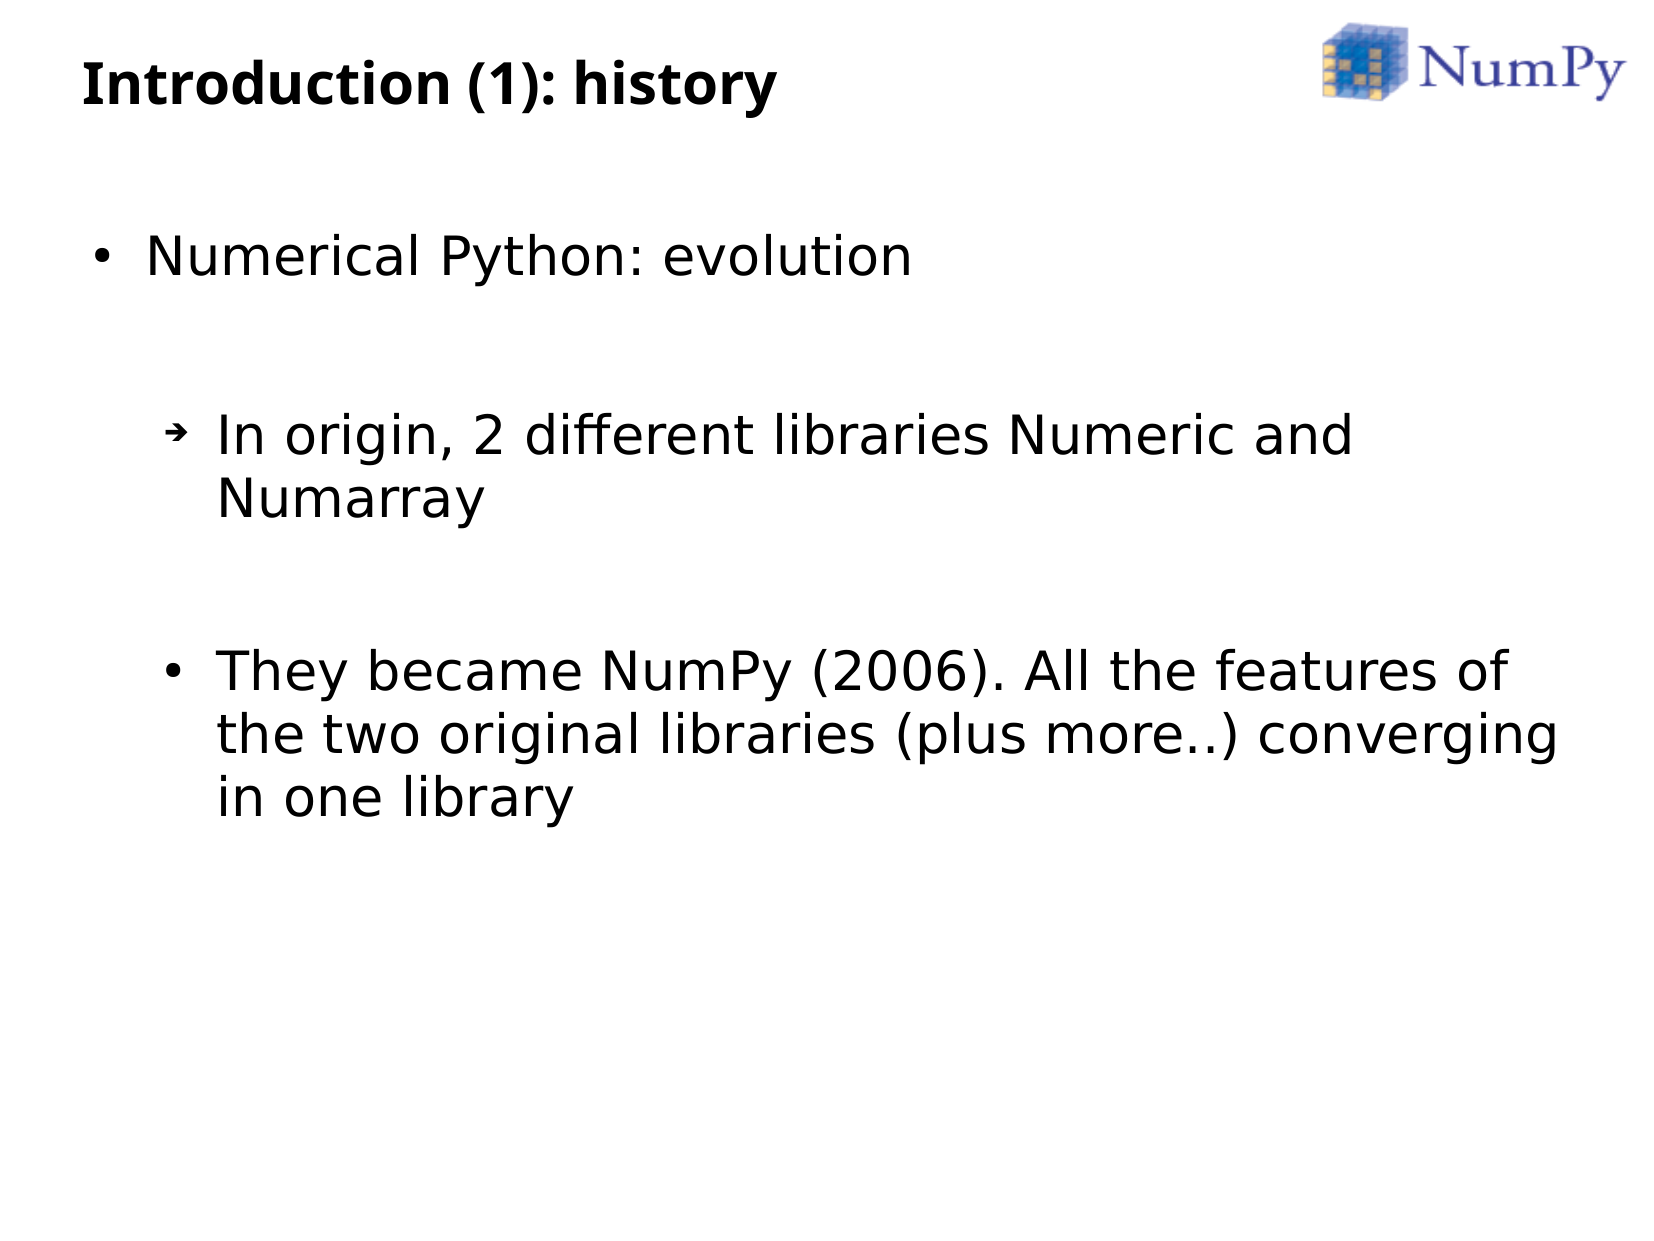

# Introduction (1): history
Numerical Python: evolution
In origin, 2 different libraries Numeric and Numarray
They became NumPy (2006). All the features of the two original libraries (plus more..) converging in one library